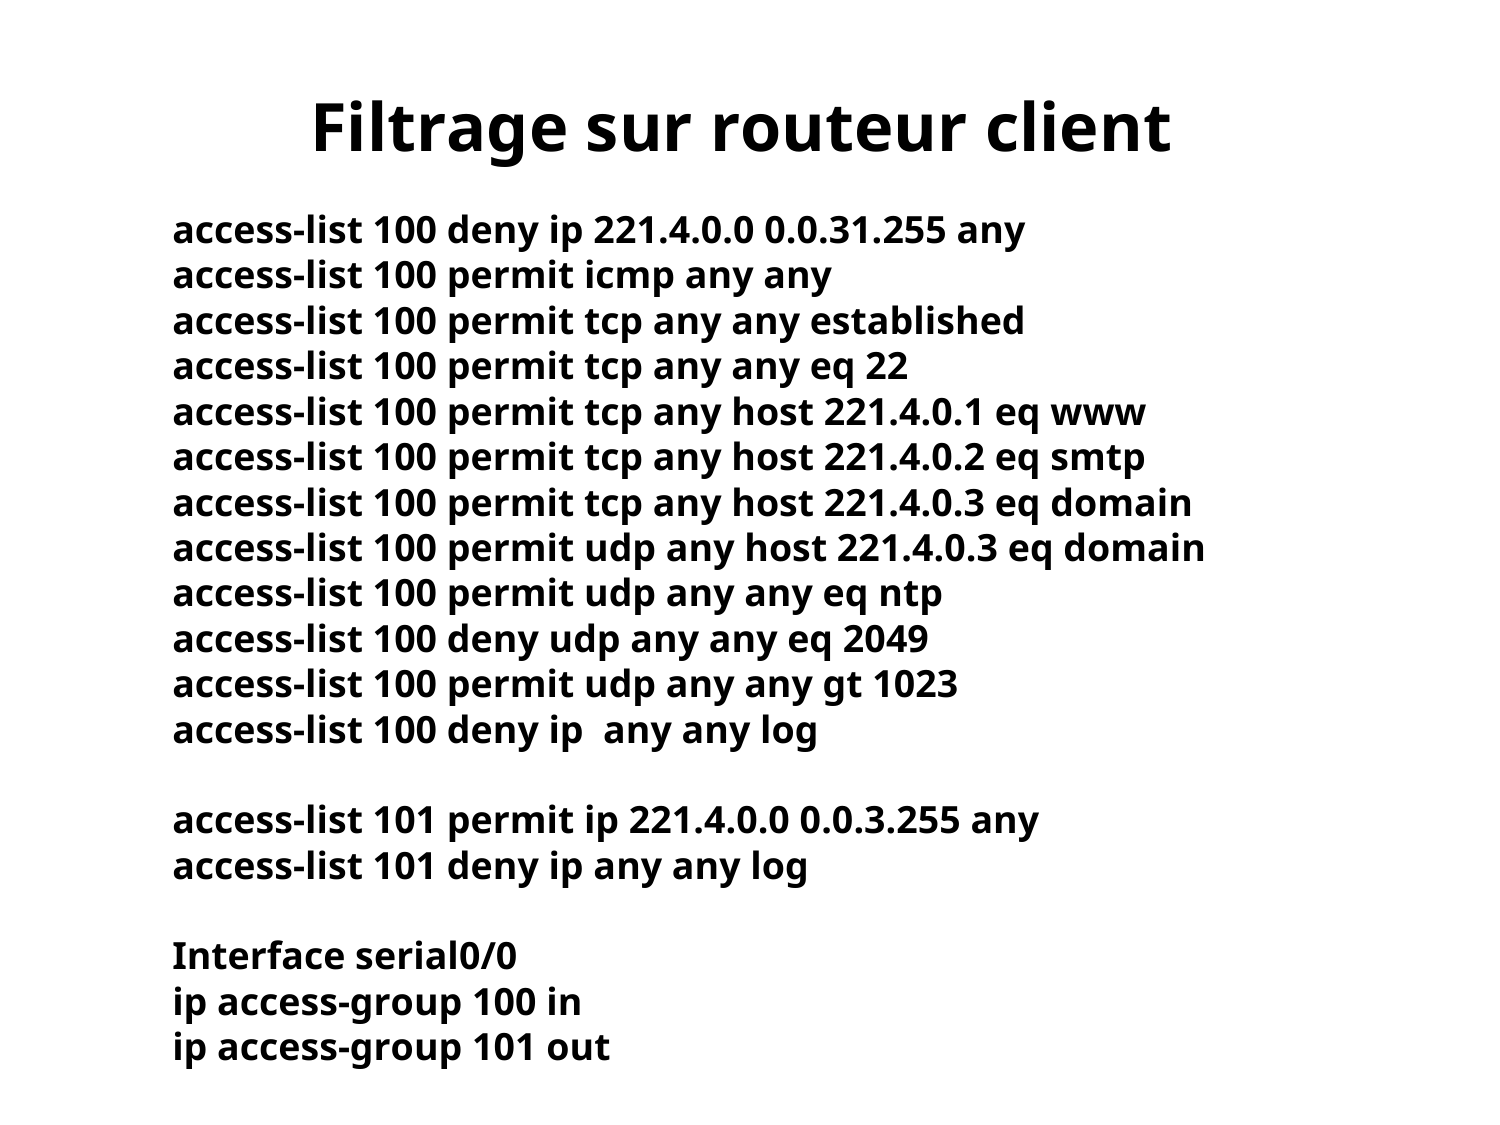

# Filtrage sur routeur client
access-list 100 deny ip 221.4.0.0 0.0.31.255 any
access-list 100 permit icmp any any
access-list 100 permit tcp any any established
access-list 100 permit tcp any any eq 22
access-list 100 permit tcp any host 221.4.0.1 eq www
access-list 100 permit tcp any host 221.4.0.2 eq smtp
access-list 100 permit tcp any host 221.4.0.3 eq domain
access-list 100 permit udp any host 221.4.0.3 eq domain
access-list 100 permit udp any any eq ntp
access-list 100 deny udp any any eq 2049
access-list 100 permit udp any any gt 1023
access-list 100 deny ip any any log
access-list 101 permit ip 221.4.0.0 0.0.3.255 any
access-list 101 deny ip any any log
Interface serial0/0
ip access-group 100 in
ip access-group 101 out